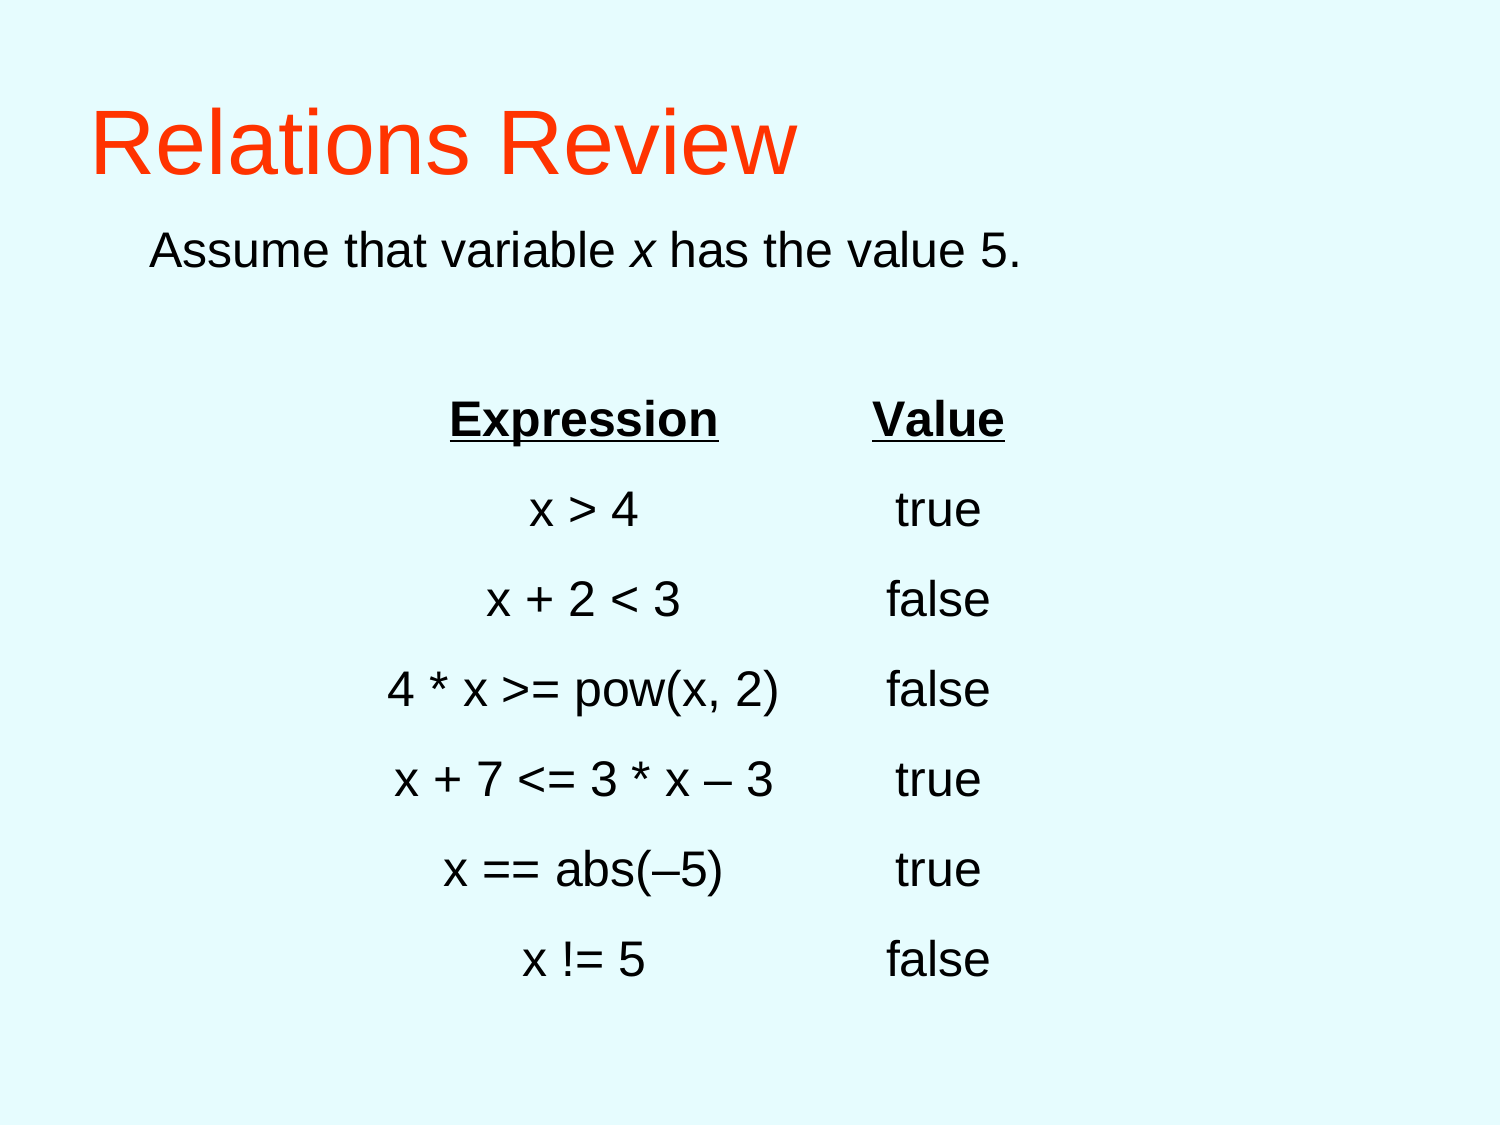

# Relations Review
Assume that variable x has the value 5.
Expression
x > 4
x + 2 < 3
4 * x >= pow(x, 2)
x + 7 <= 3 * x – 3
x == abs(–5)
x != 5
Value
true
false
false
true
true
false